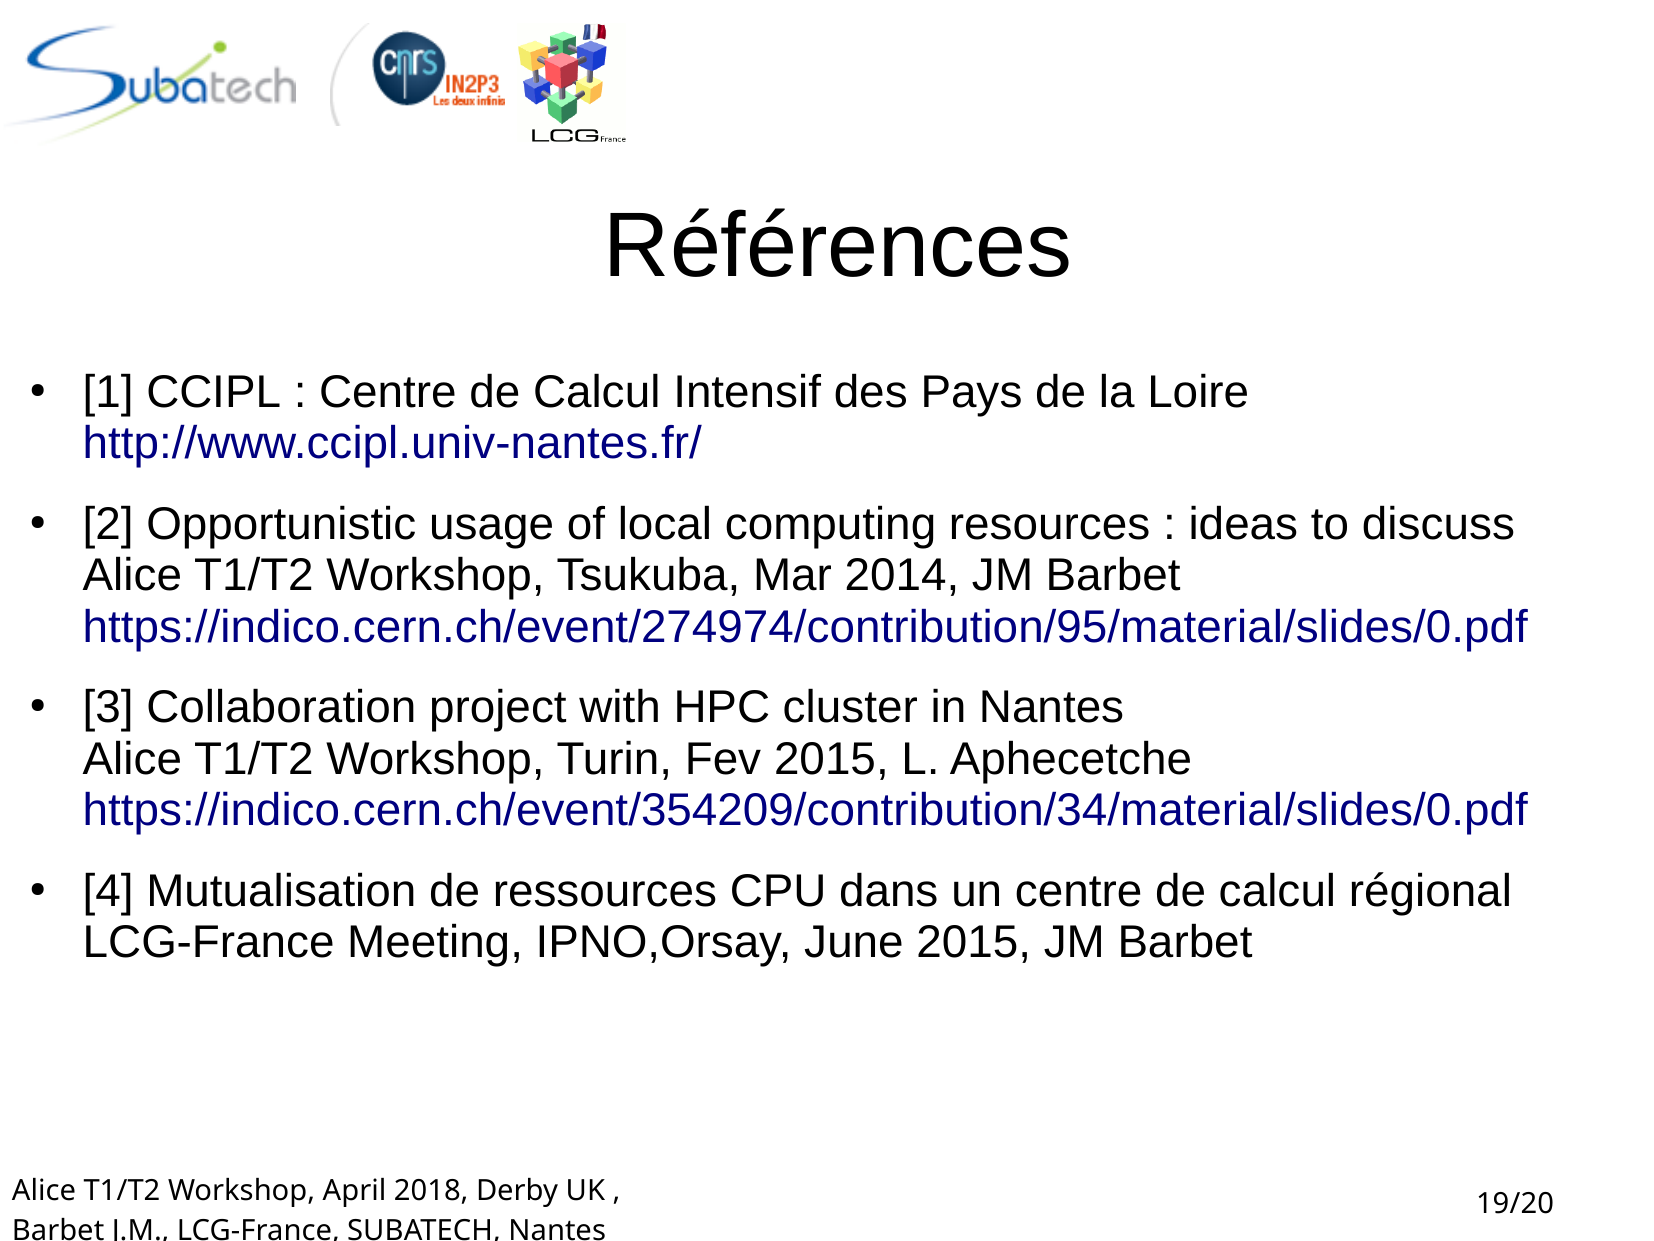

# Références
[1] CCIPL : Centre de Calcul Intensif des Pays de la Loire
http://www.ccipl.univ-nantes.fr/
[2] Opportunistic usage of local computing resources : ideas to discuss
Alice T1/T2 Workshop, Tsukuba, Mar 2014, JM Barbet
https://indico.cern.ch/event/274974/contribution/95/material/slides/0.pdf
[3] Collaboration project with HPC cluster in Nantes
Alice T1/T2 Workshop, Turin, Fev 2015, L. Aphecetche
https://indico.cern.ch/event/354209/contribution/34/material/slides/0.pdf
[4] Mutualisation de ressources CPU dans un centre de calcul régional
LCG-France Meeting, IPNO,Orsay, June 2015, JM Barbet
19